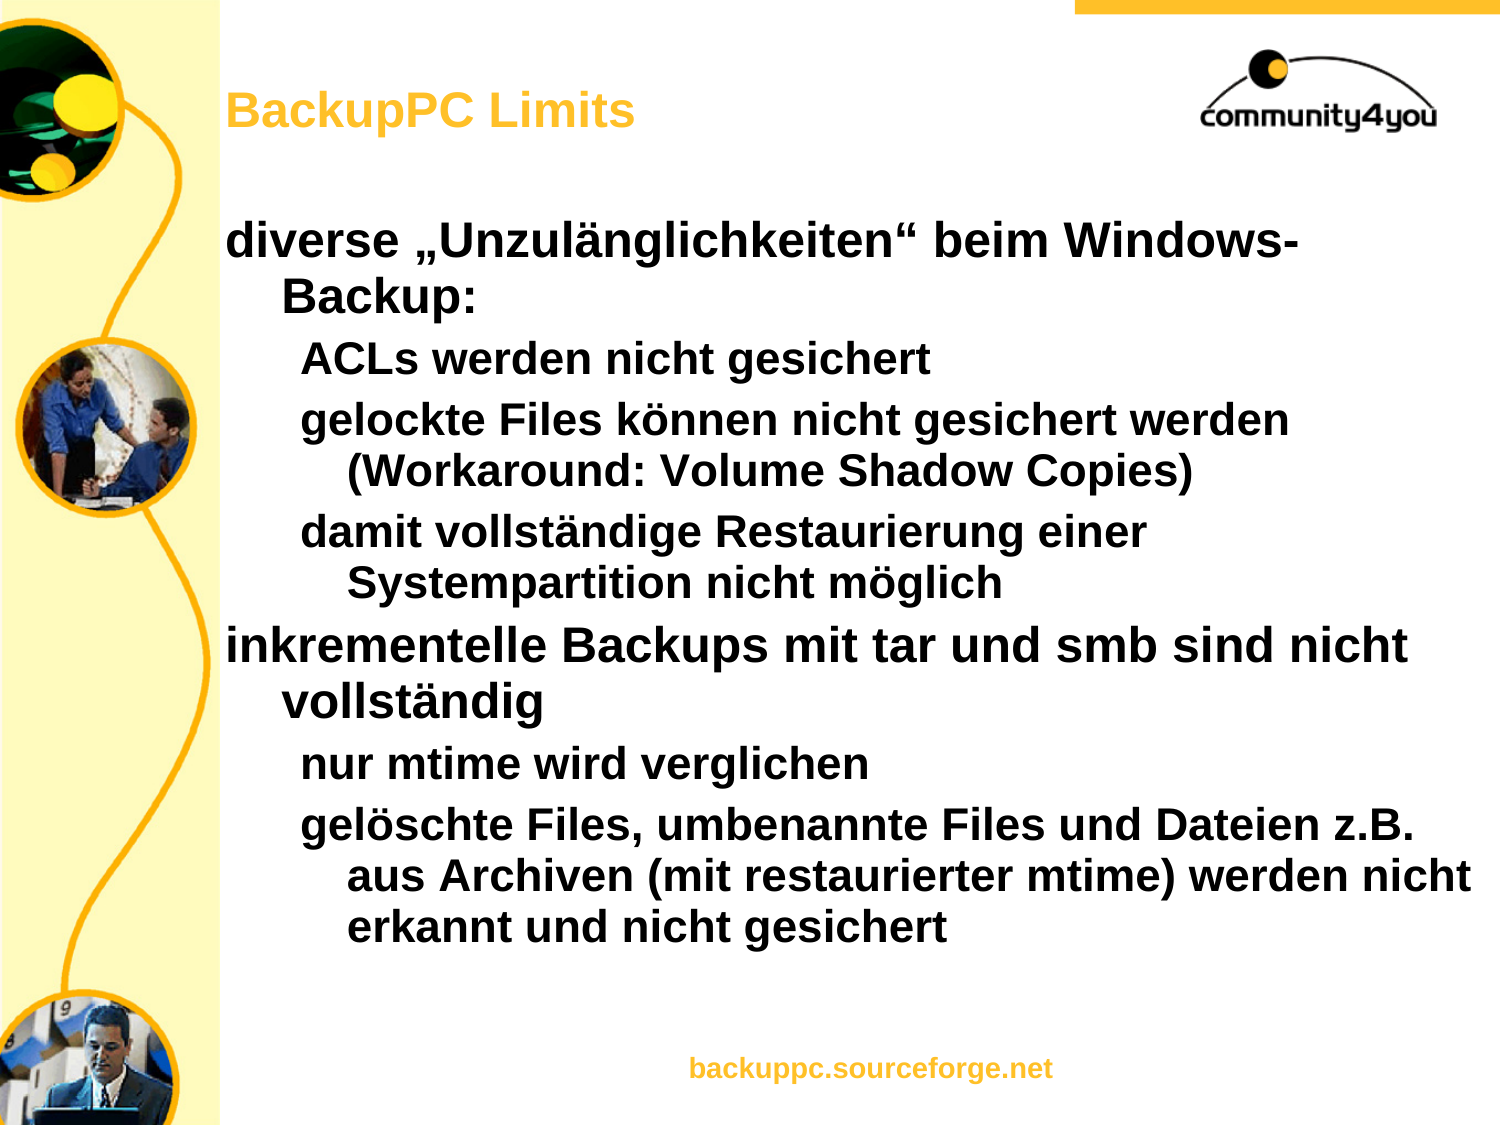

# BackupPC Limits
diverse „Unzulänglichkeiten“ beim Windows-Backup:
ACLs werden nicht gesichert
gelockte Files können nicht gesichert werden (Workaround: Volume Shadow Copies)
damit vollständige Restaurierung einer Systempartition nicht möglich
inkrementelle Backups mit tar und smb sind nicht vollständig
nur mtime wird verglichen
gelöschte Files, umbenannte Files und Dateien z.B. aus Archiven (mit restaurierter mtime) werden nicht erkannt und nicht gesichert